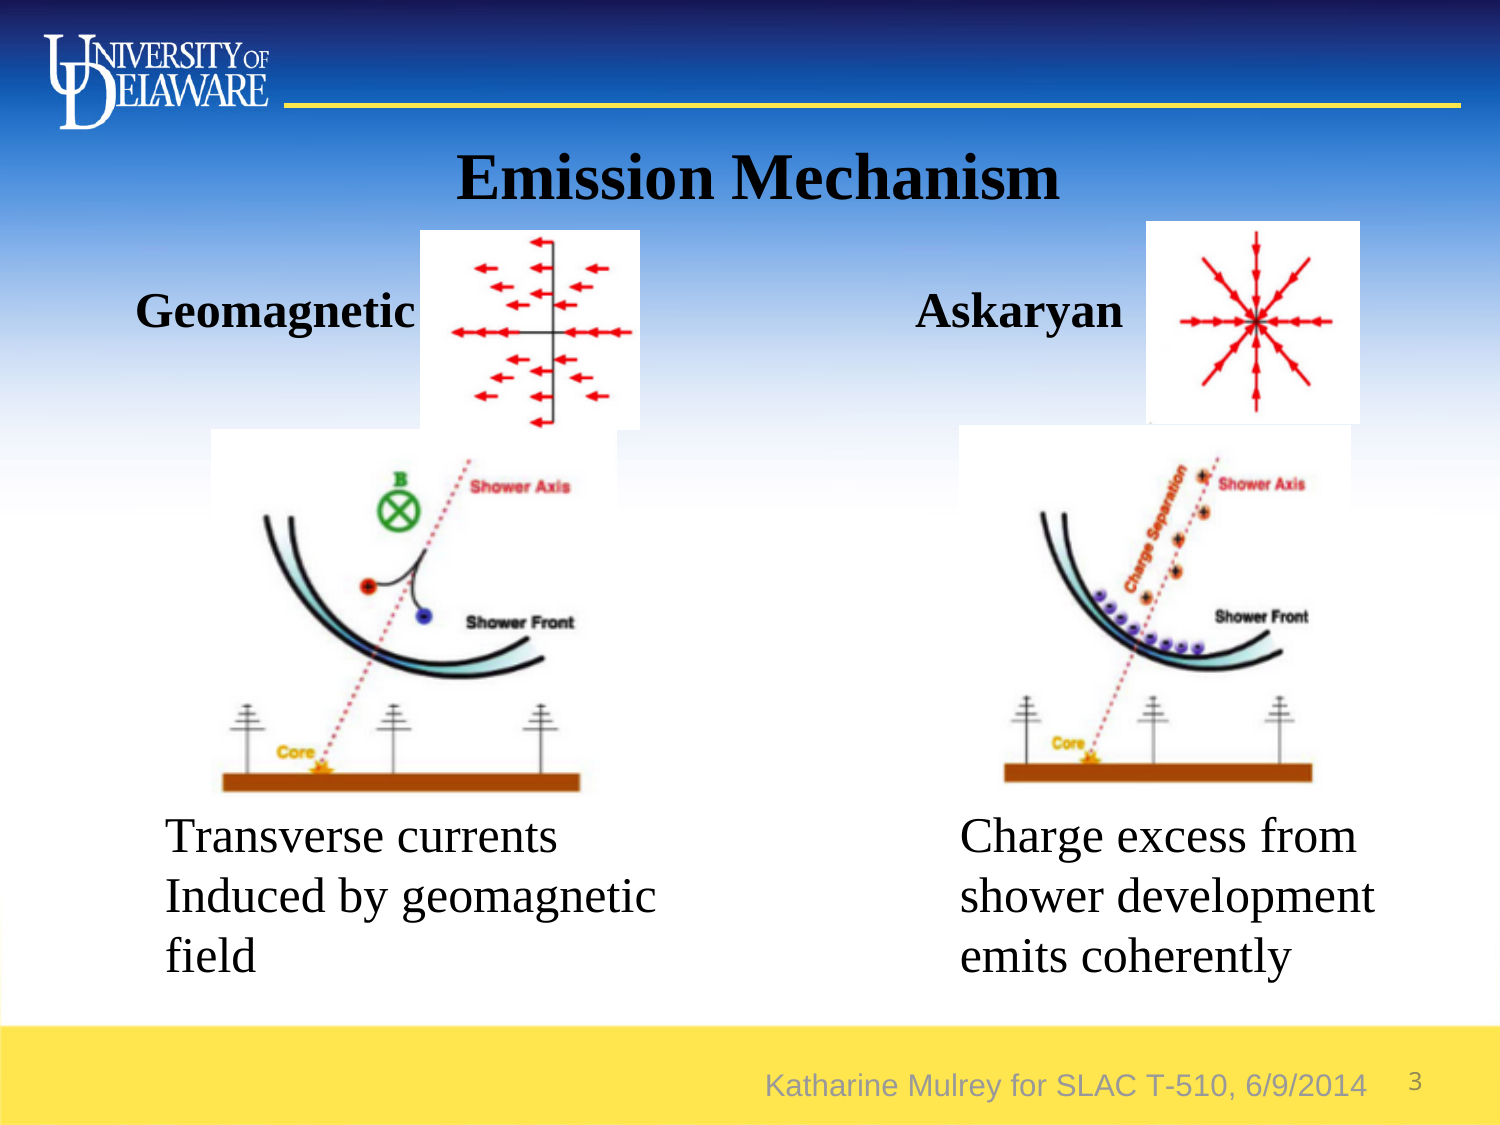

Emission Mechanism
Geomagnetic Askaryan
Transverse currents
Induced by geomagnetic field
Charge excess from shower development
emits coherently
3
Katharine Mulrey for SLAC T-510, 6/9/2014